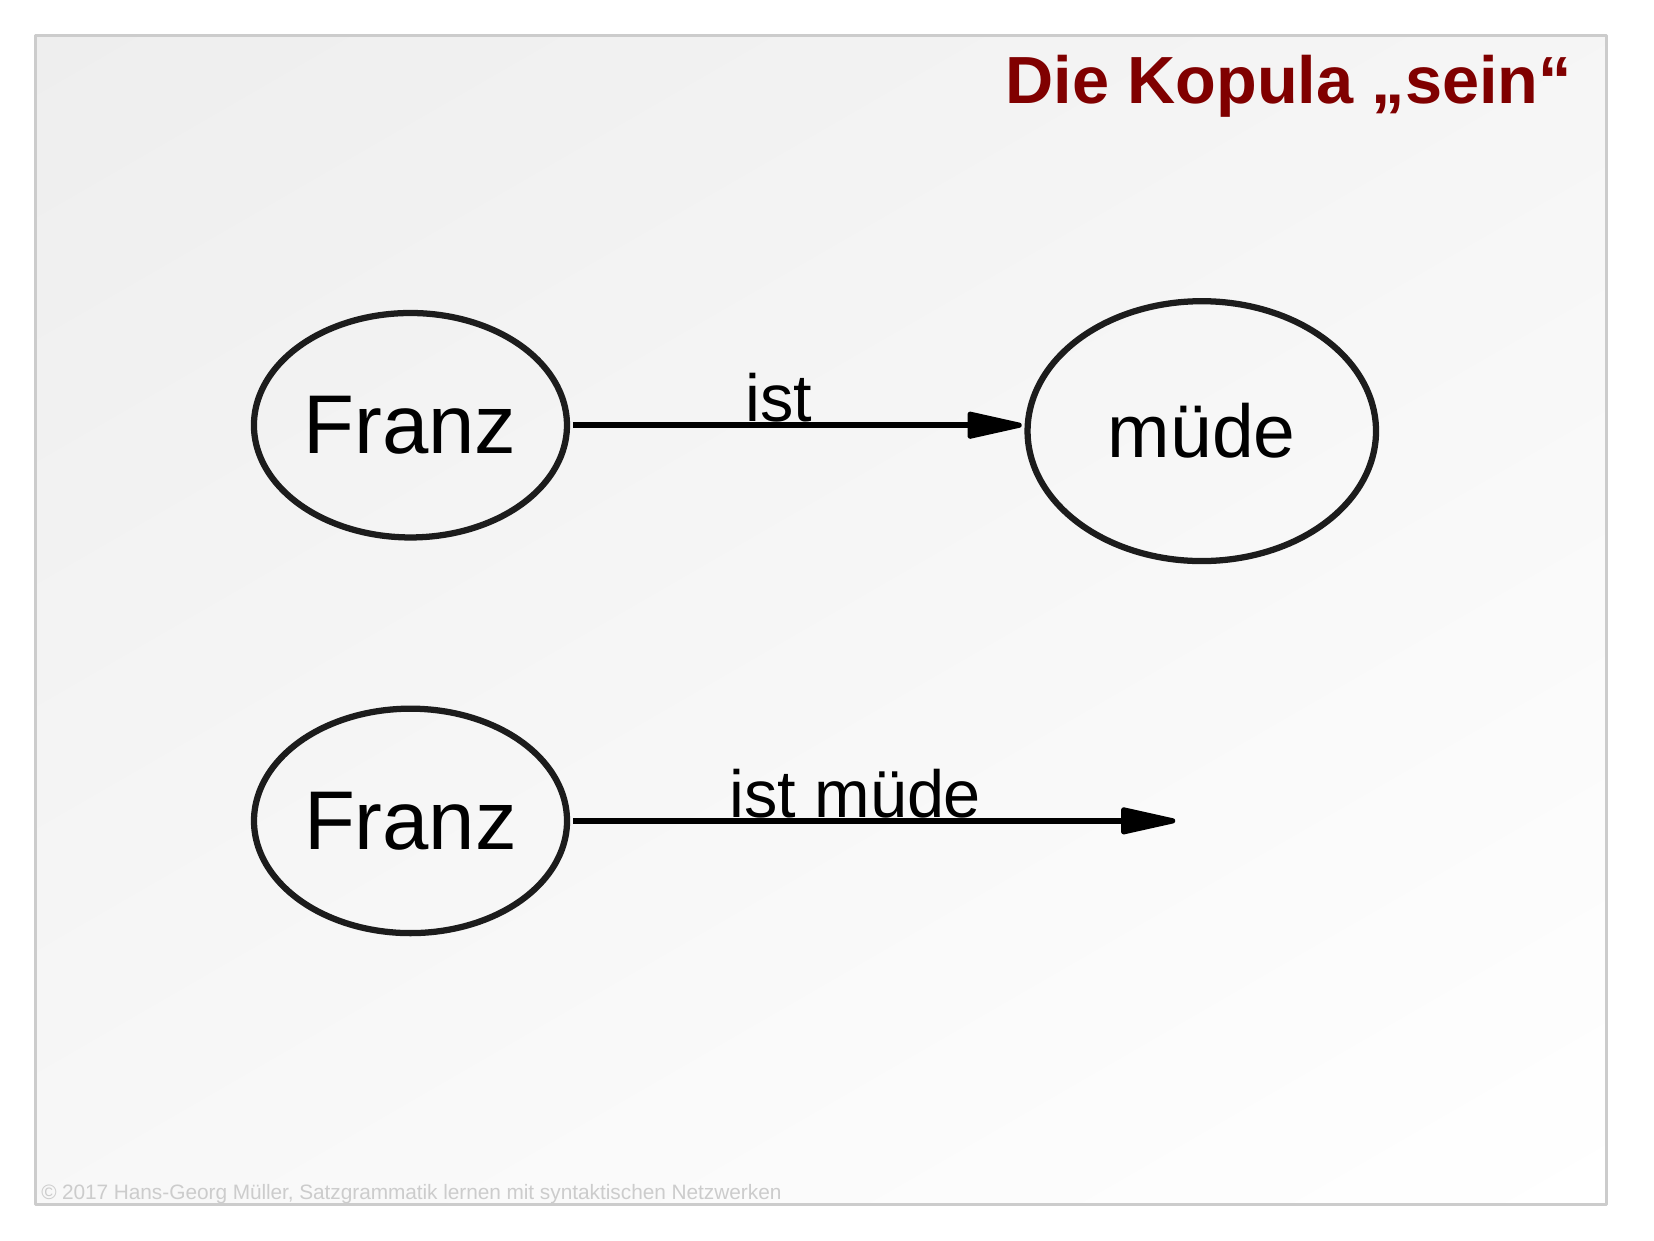

# Die Kopula „sein“
müde
Franz
ist
Franz
ist müde